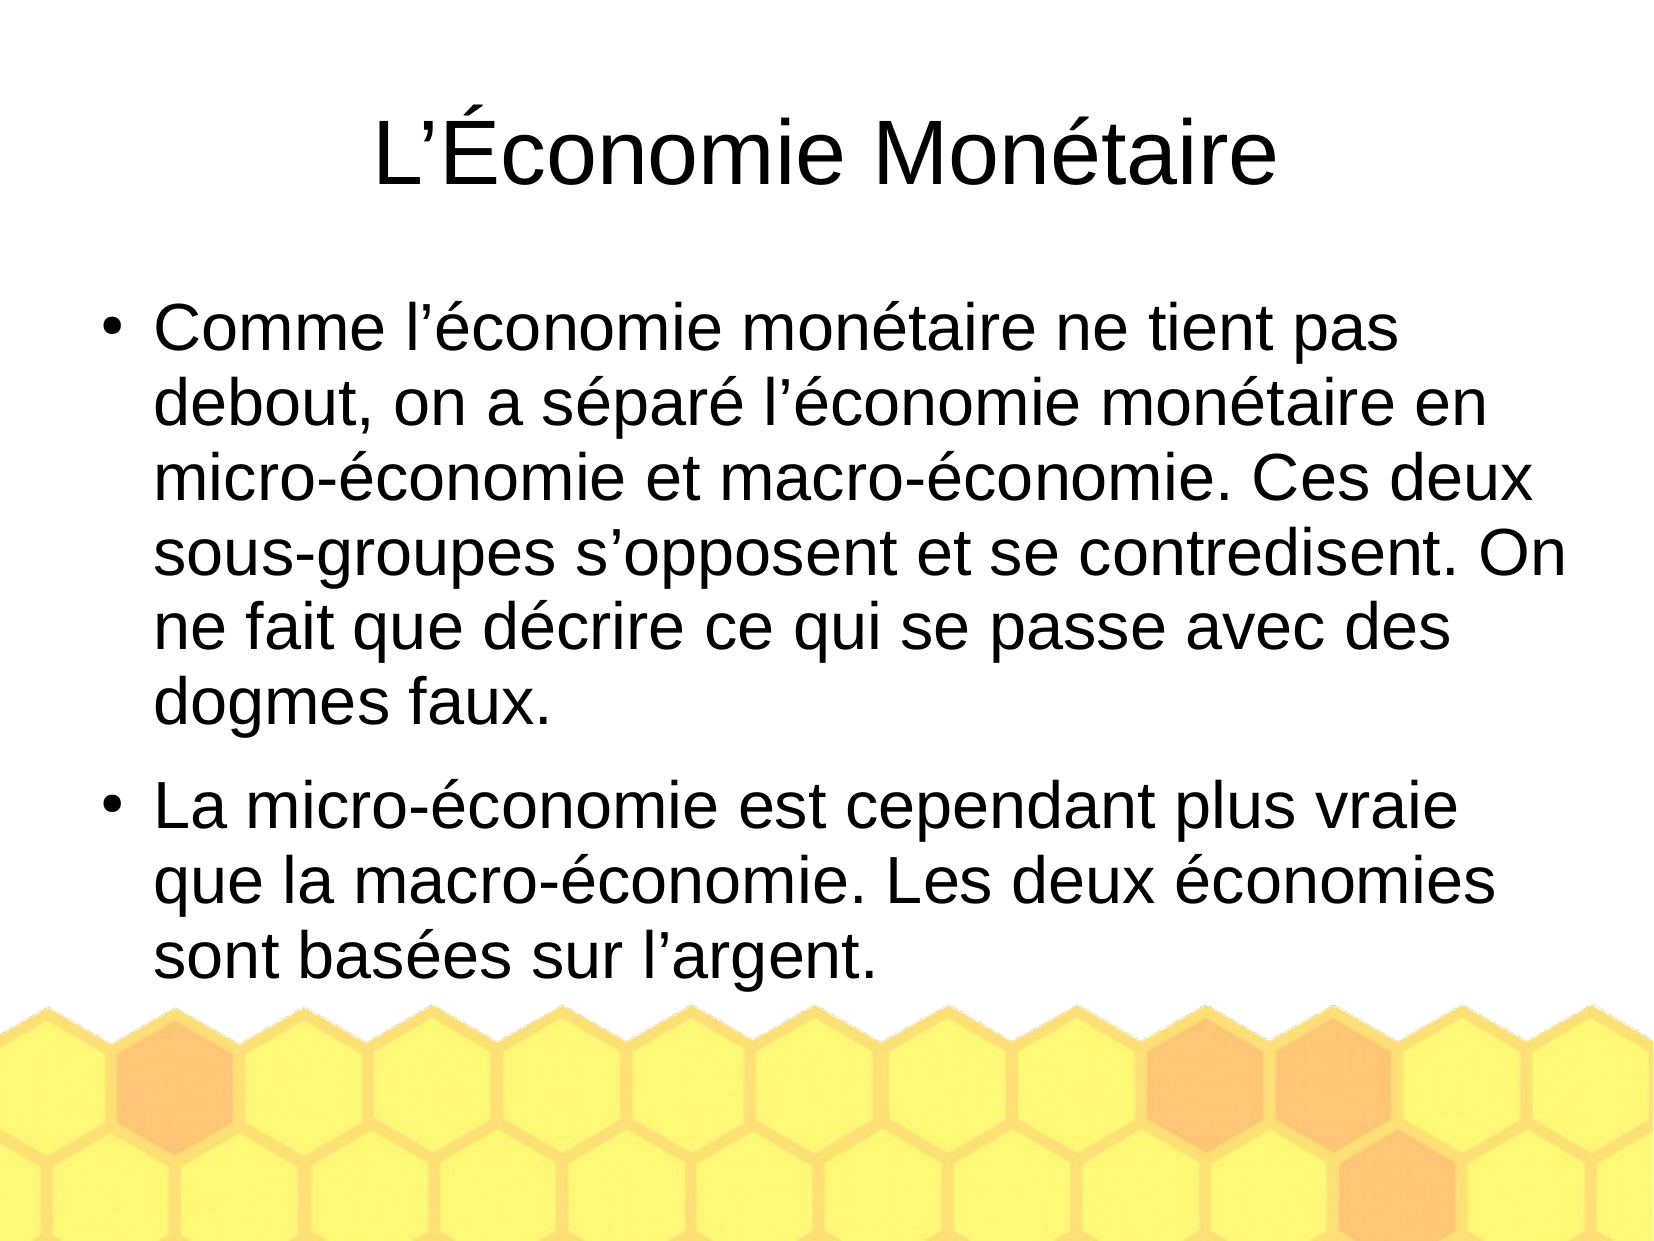

# L’Économie Monétaire
Comme l’économie monétaire ne tient pas debout, on a séparé l’économie monétaire en micro-économie et macro-économie. Ces deux sous-groupes s’opposent et se contredisent. On ne fait que décrire ce qui se passe avec des dogmes faux.
La micro-économie est cependant plus vraie que la macro-économie. Les deux économies sont basées sur l’argent.